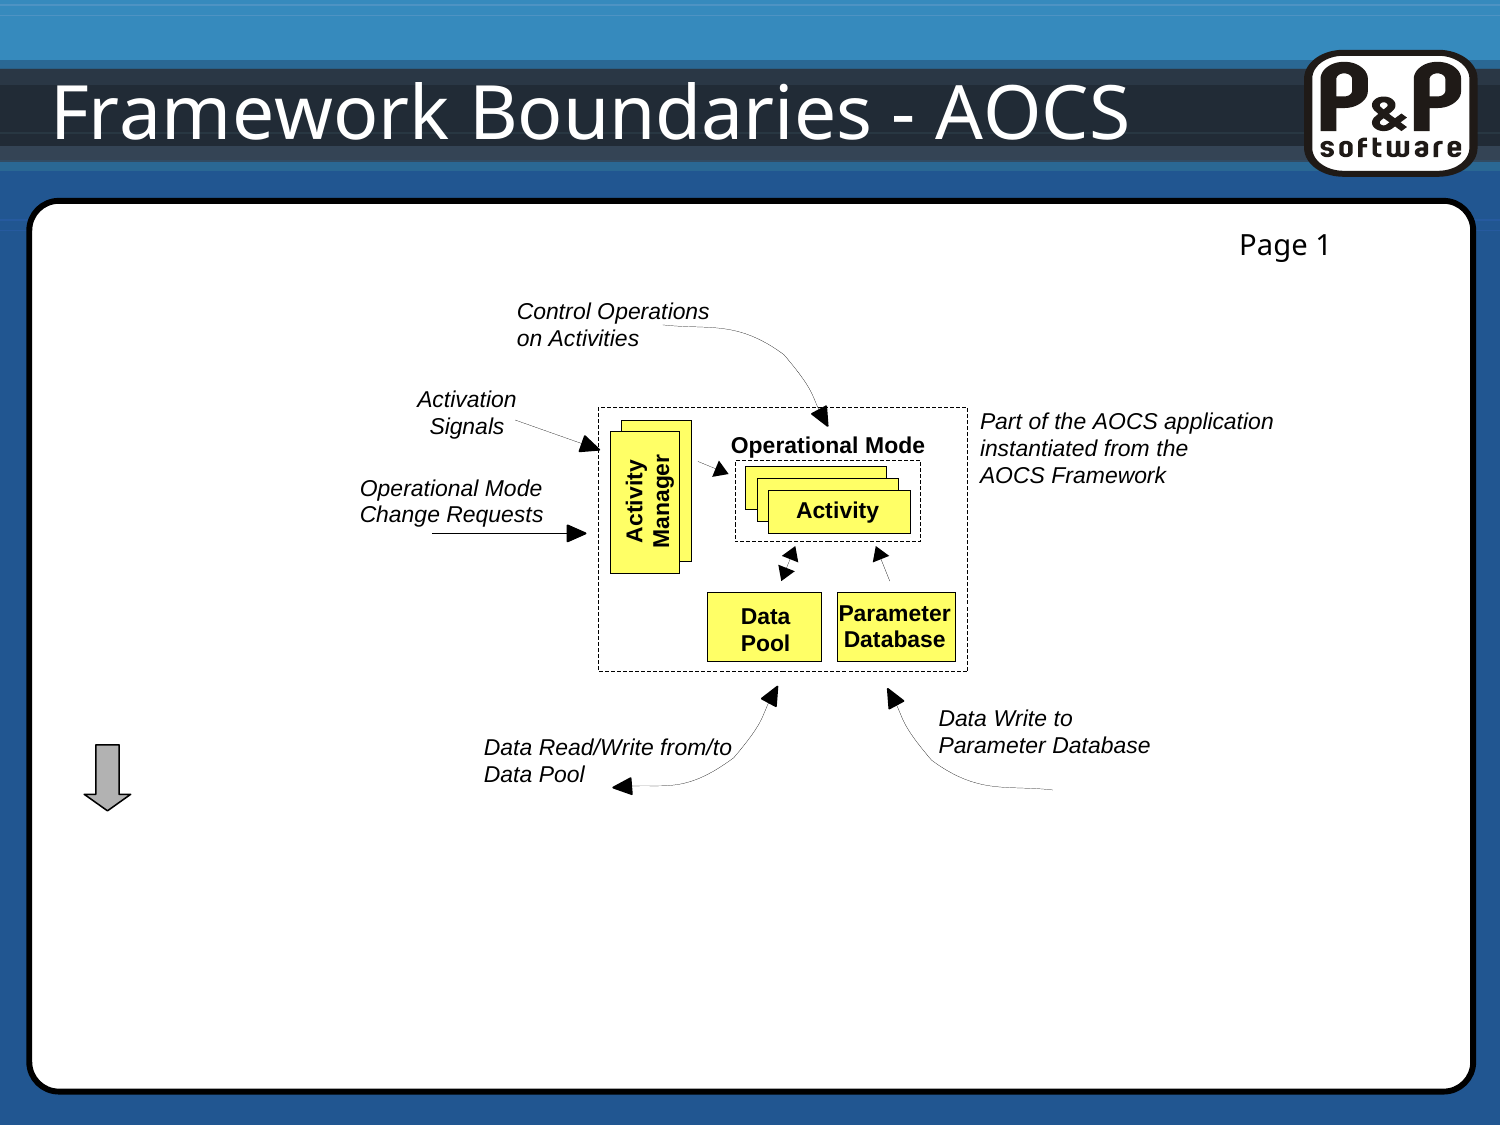

# Framework Boundaries - AOCS
Control Operations
on Activities
Activation
Signals
Part of the AOCS application
instantiated from the
AOCS Framework
Operational Mode
Activity
Manager
Operational Mode
Change Requests
Activity
Parameter
Database
Data
Pool
Data Write to
Parameter Database
Data Read/Write from/to
Data Pool